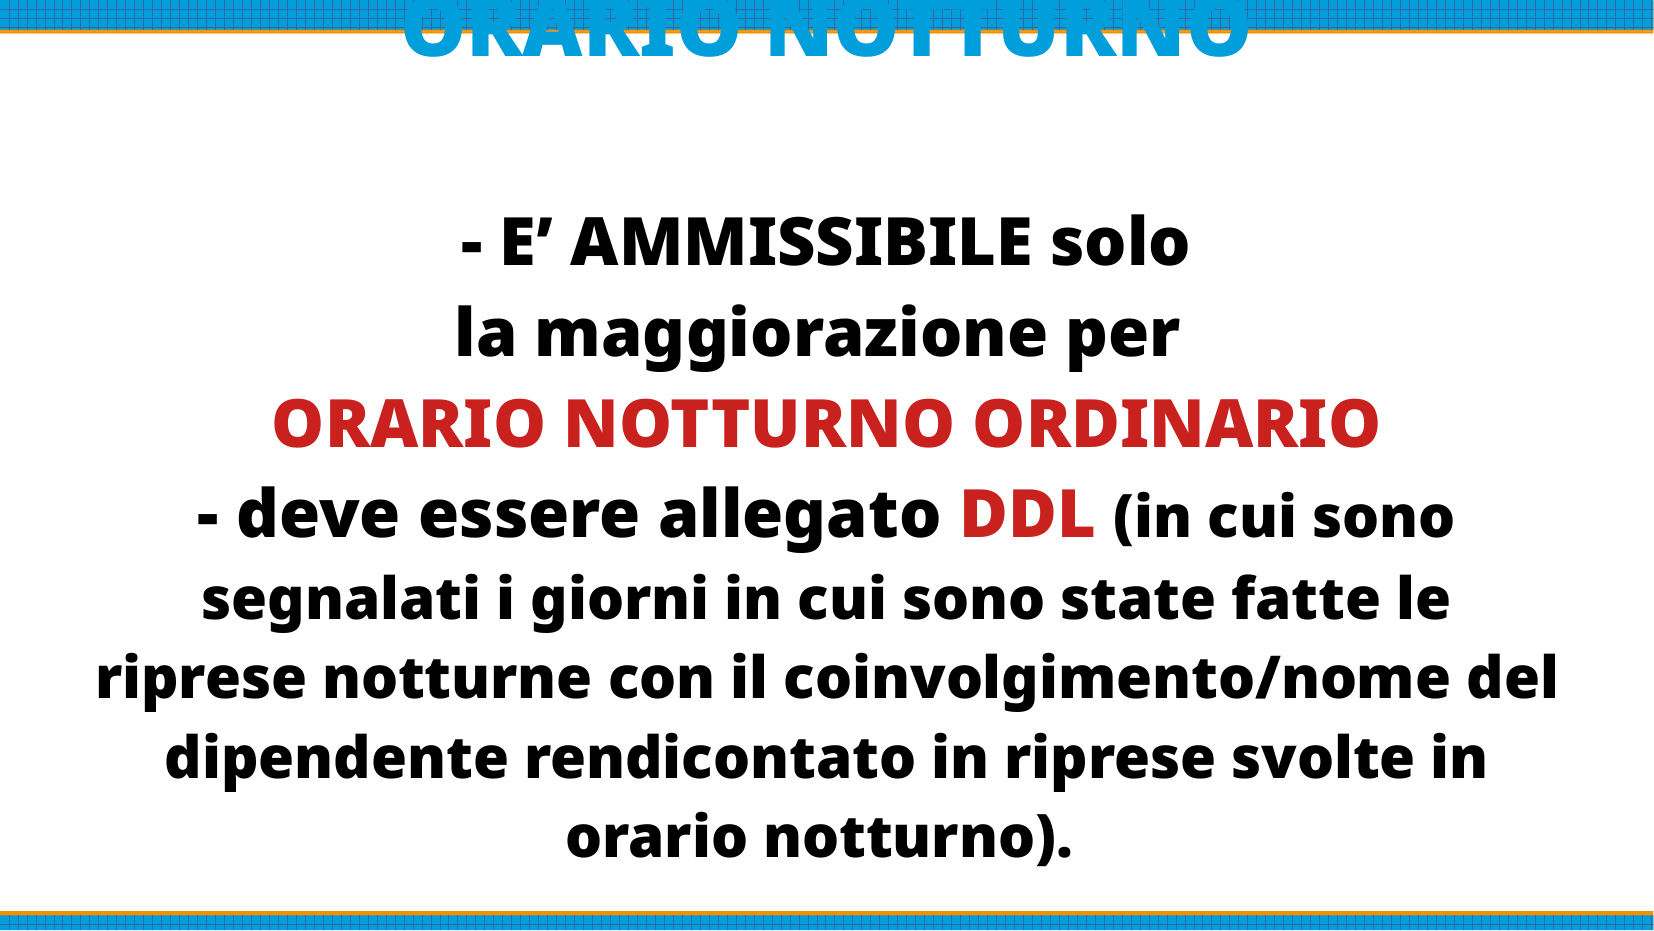

# ORARIO NOTTURNO
- E’ AMMISSIBILE solo
la maggiorazione per
ORARIO NOTTURNO ORDINARIO
- deve essere allegato DDL (in cui sono segnalati i giorni in cui sono state fatte le riprese notturne con il coinvolgimento/nome del dipendente rendicontato in riprese svolte in orario notturno).